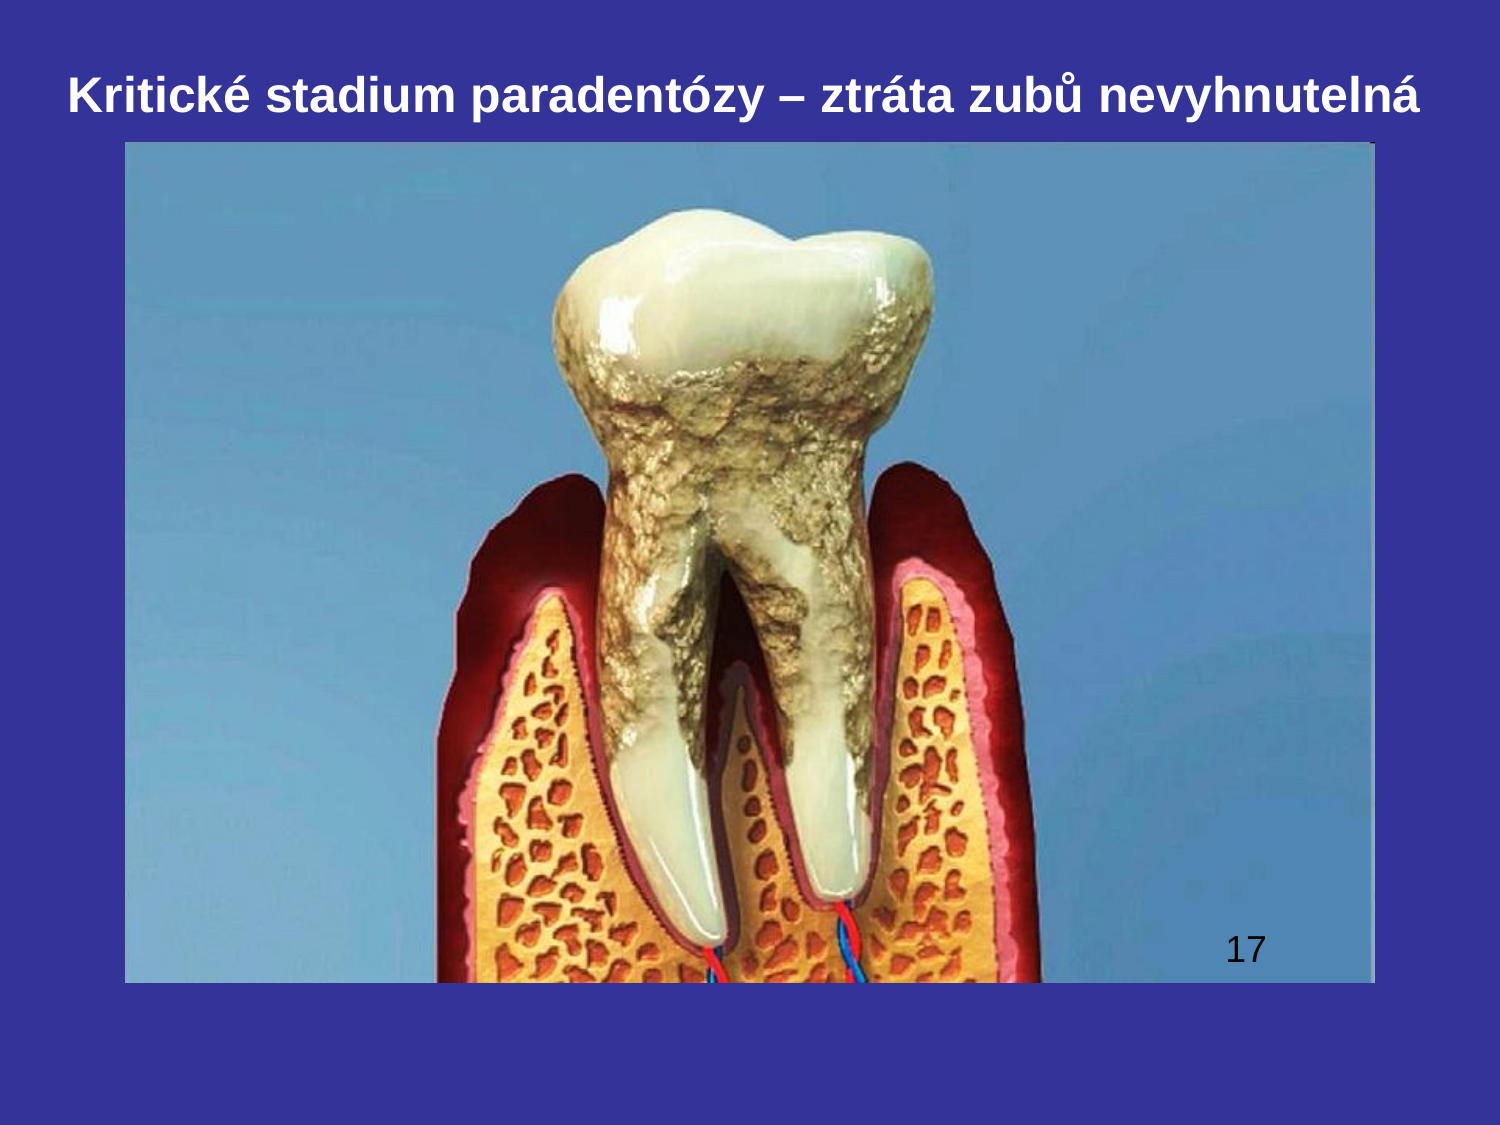

Kritické stadium paradentózy – ztráta zubů nevyhnutelná
17